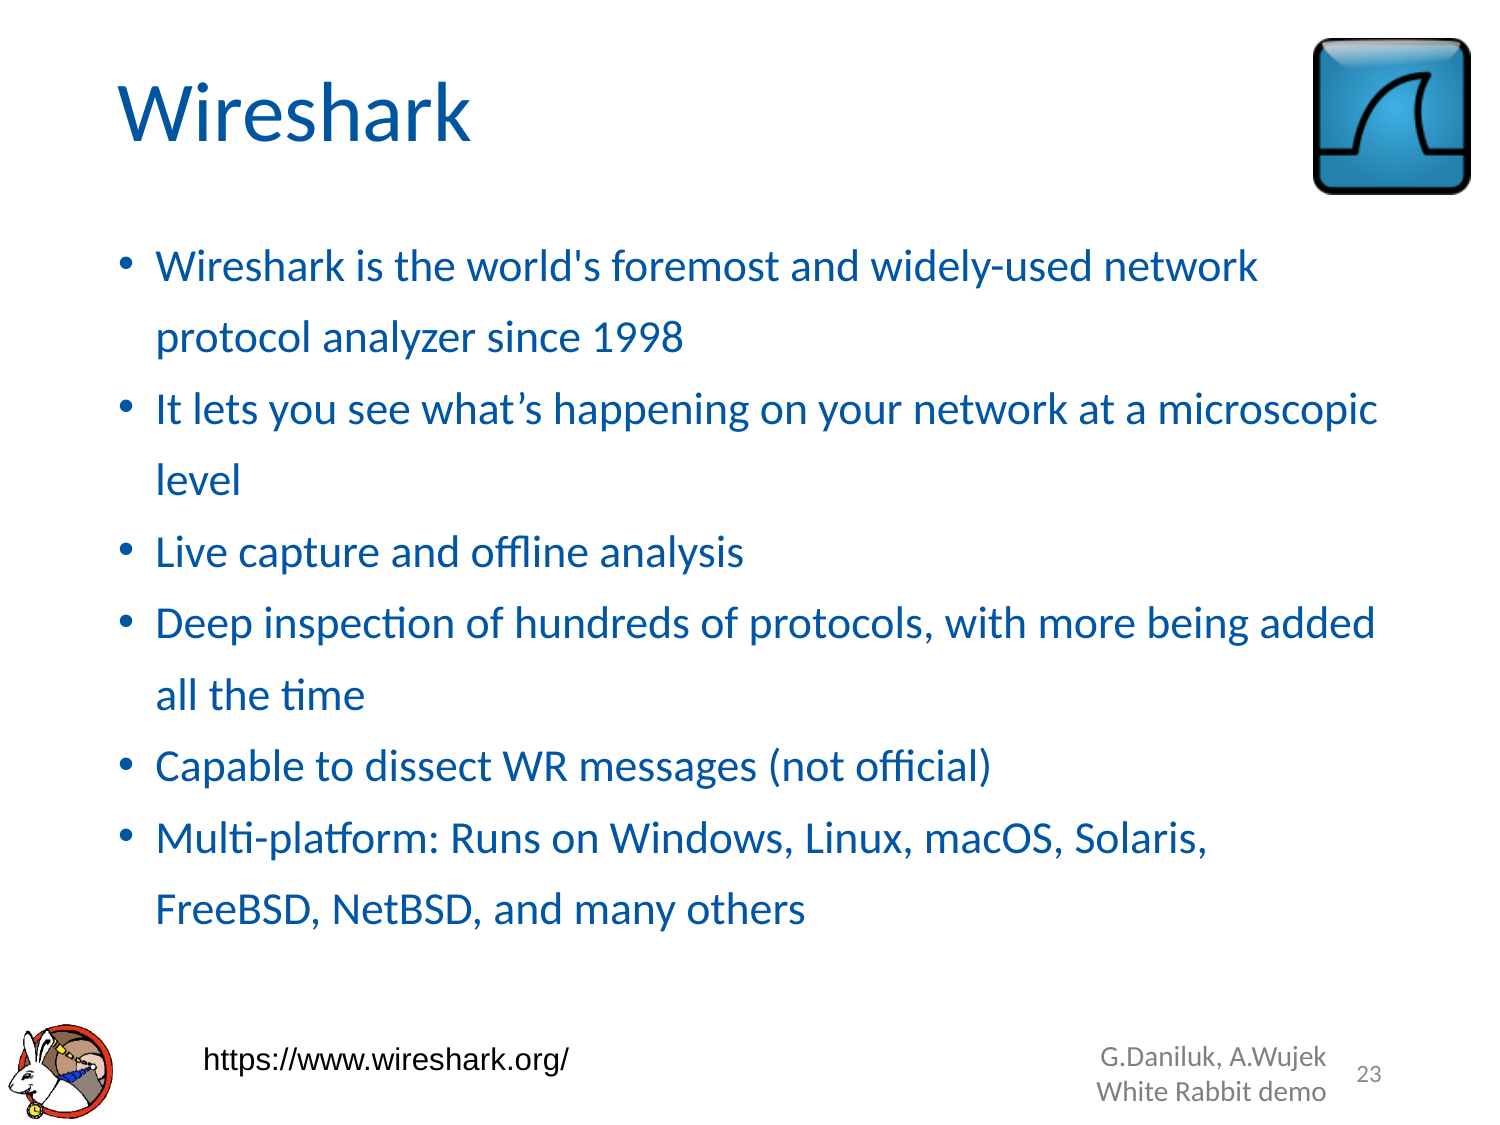

Wireshark
Wireshark is the world's foremost and widely-used network protocol analyzer since 1998
It lets you see what’s happening on your network at a microscopic level
Live capture and offline analysis
Deep inspection of hundreds of protocols, with more being added all the time
Capable to dissect WR messages (not official)
Multi-platform: Runs on Windows, Linux, macOS, Solaris, FreeBSD, NetBSD, and many others
https://www.wireshark.org/